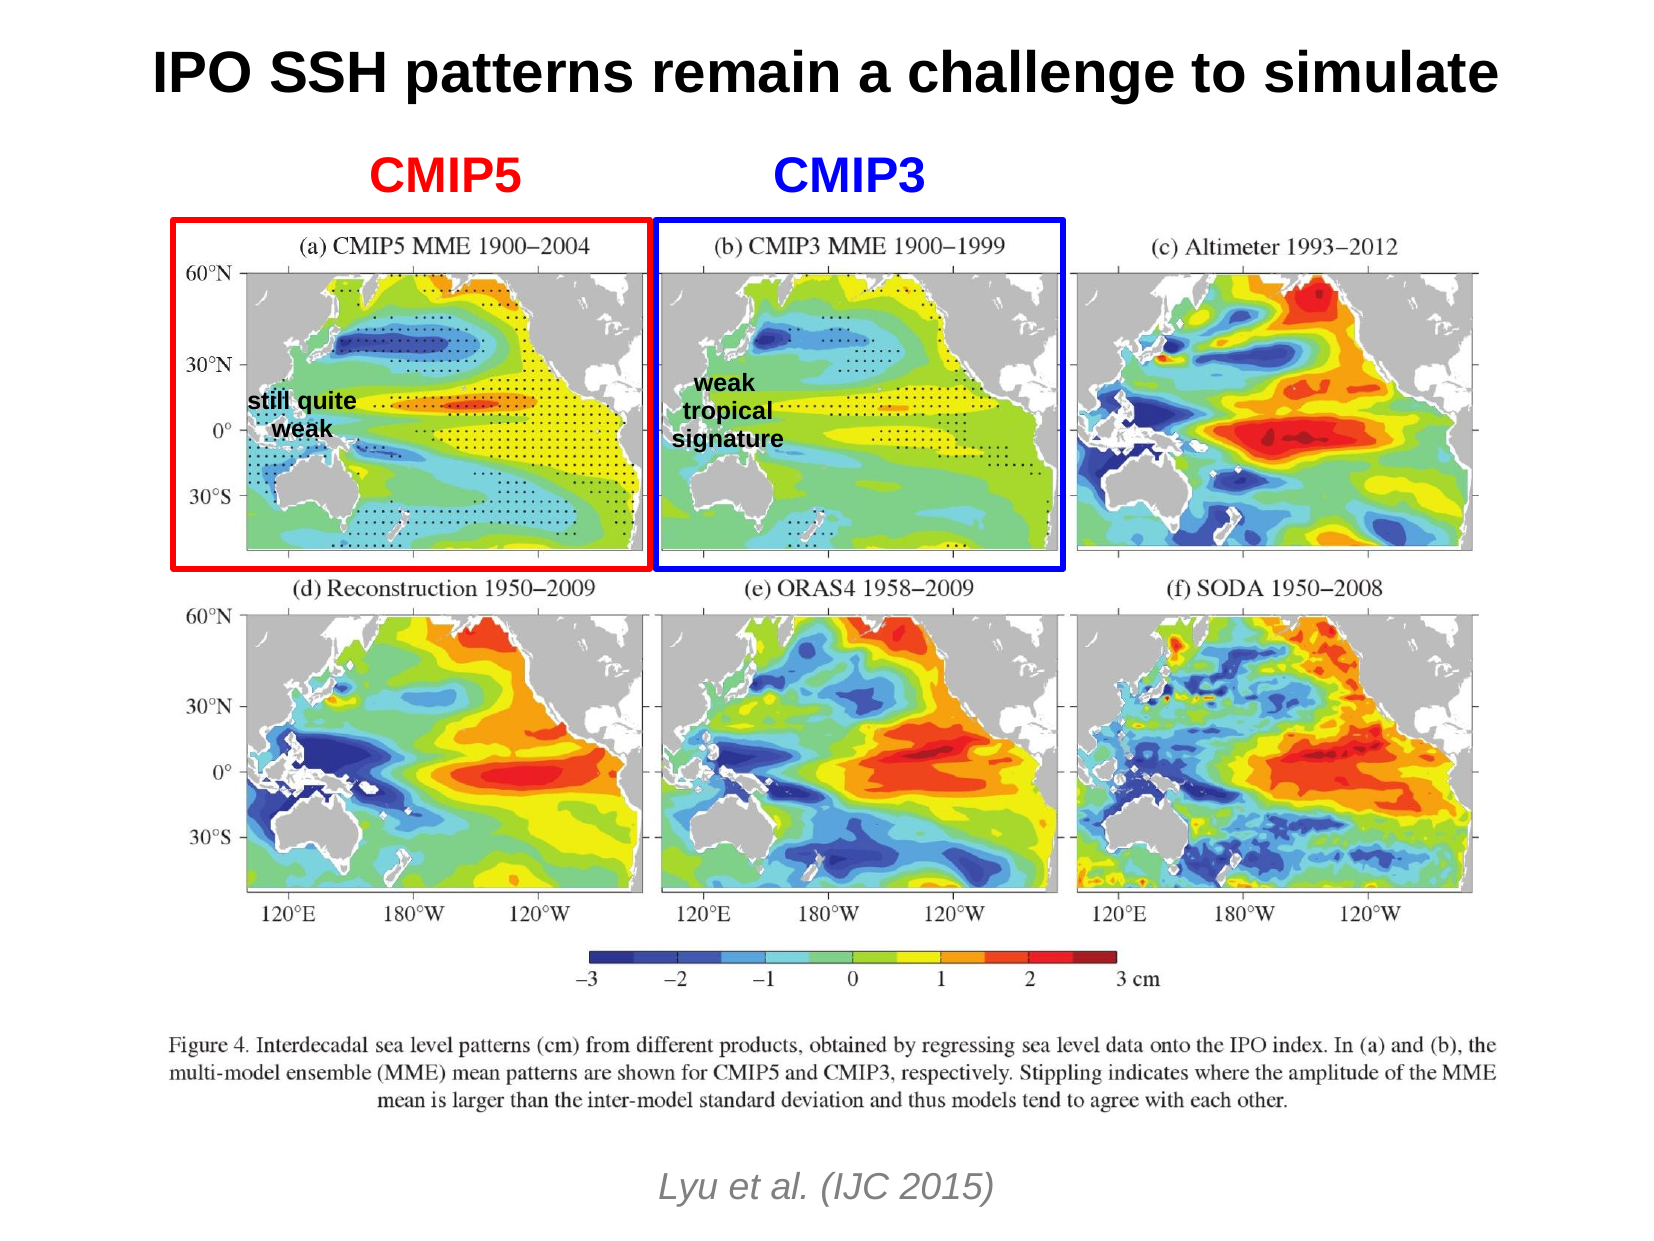

IPO SSH patterns remain a challenge to simulate
CMIP5
CMIP3
weak
tropical
signature
still quite
weak
Lyu et al. (IJC 2015)